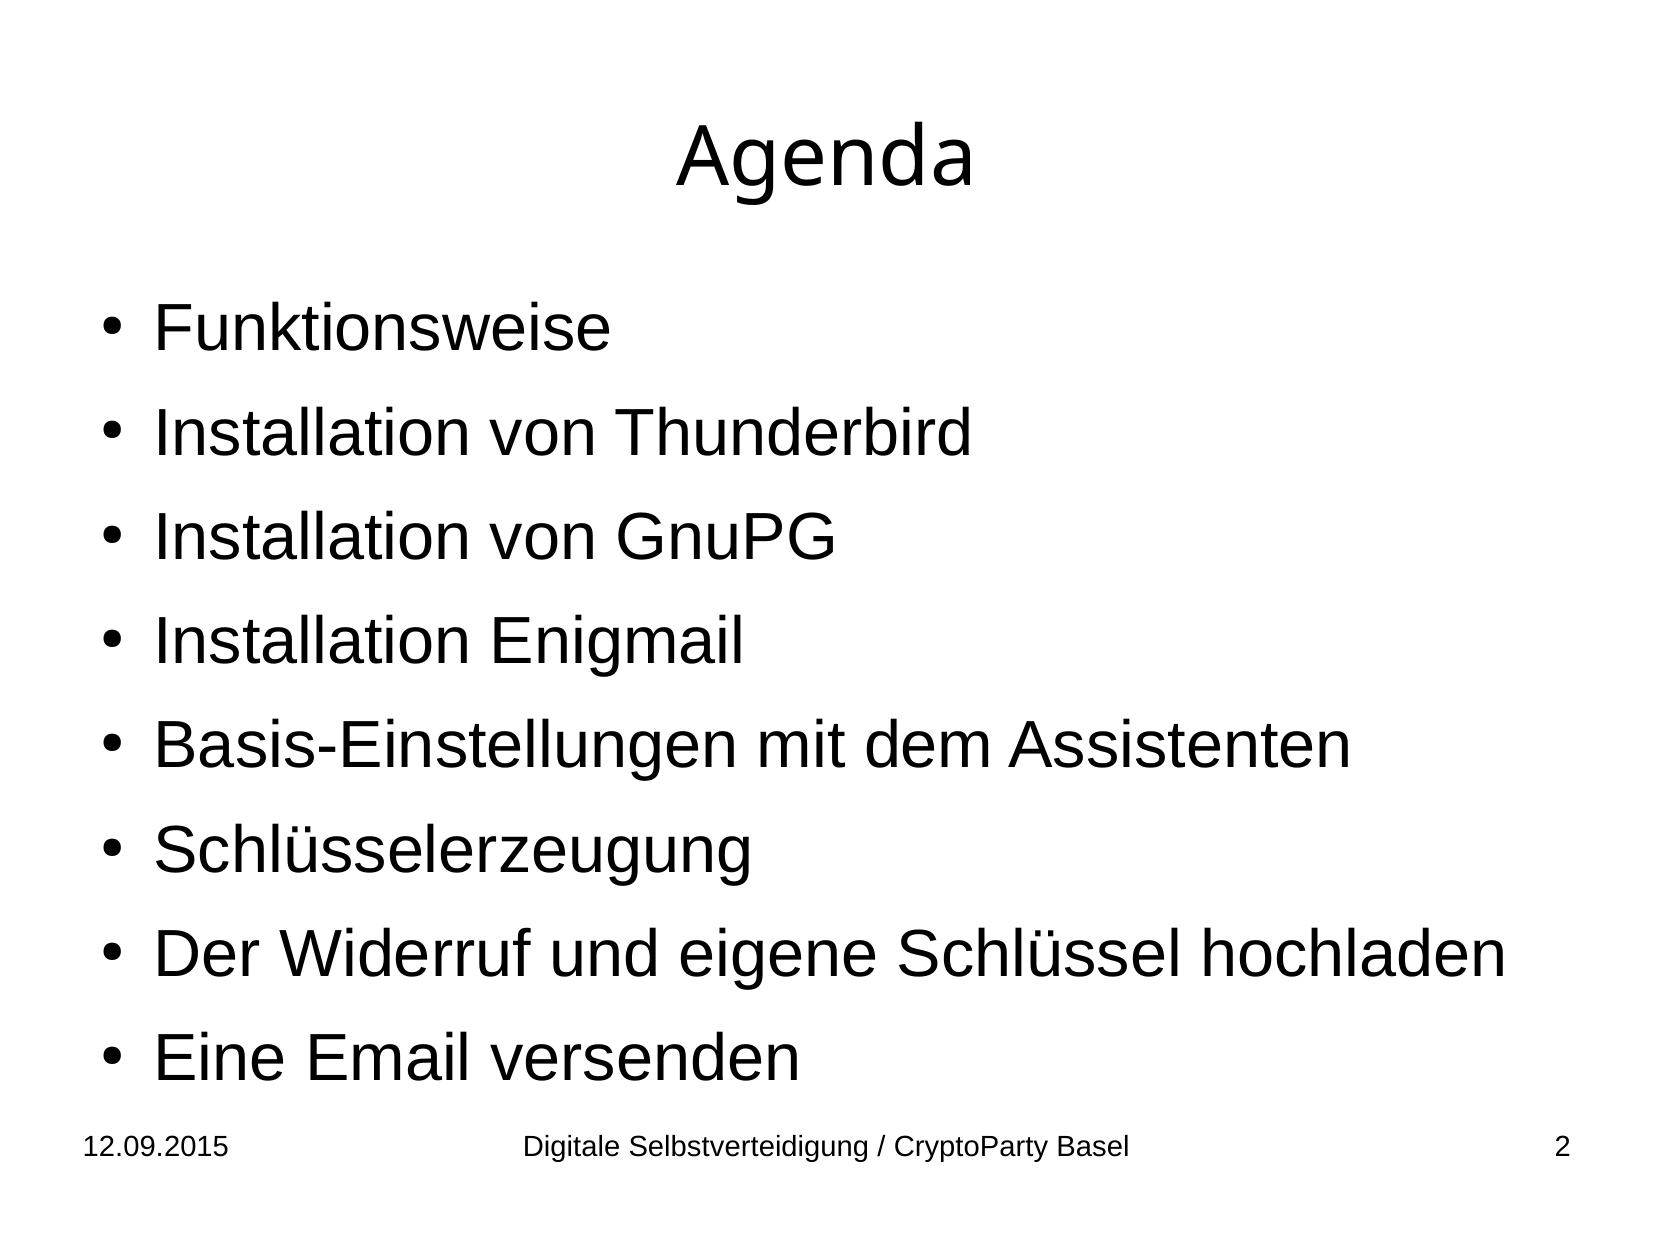

# Agenda
Funktionsweise
Installation von Thunderbird
Installation von GnuPG
Installation Enigmail
Basis-Einstellungen mit dem Assistenten
Schlüsselerzeugung
Der Widerruf und eigene Schlüssel hochladen
Eine Email versenden
12.09.2015
Digitale Selbstverteidigung / CryptoParty Basel
2